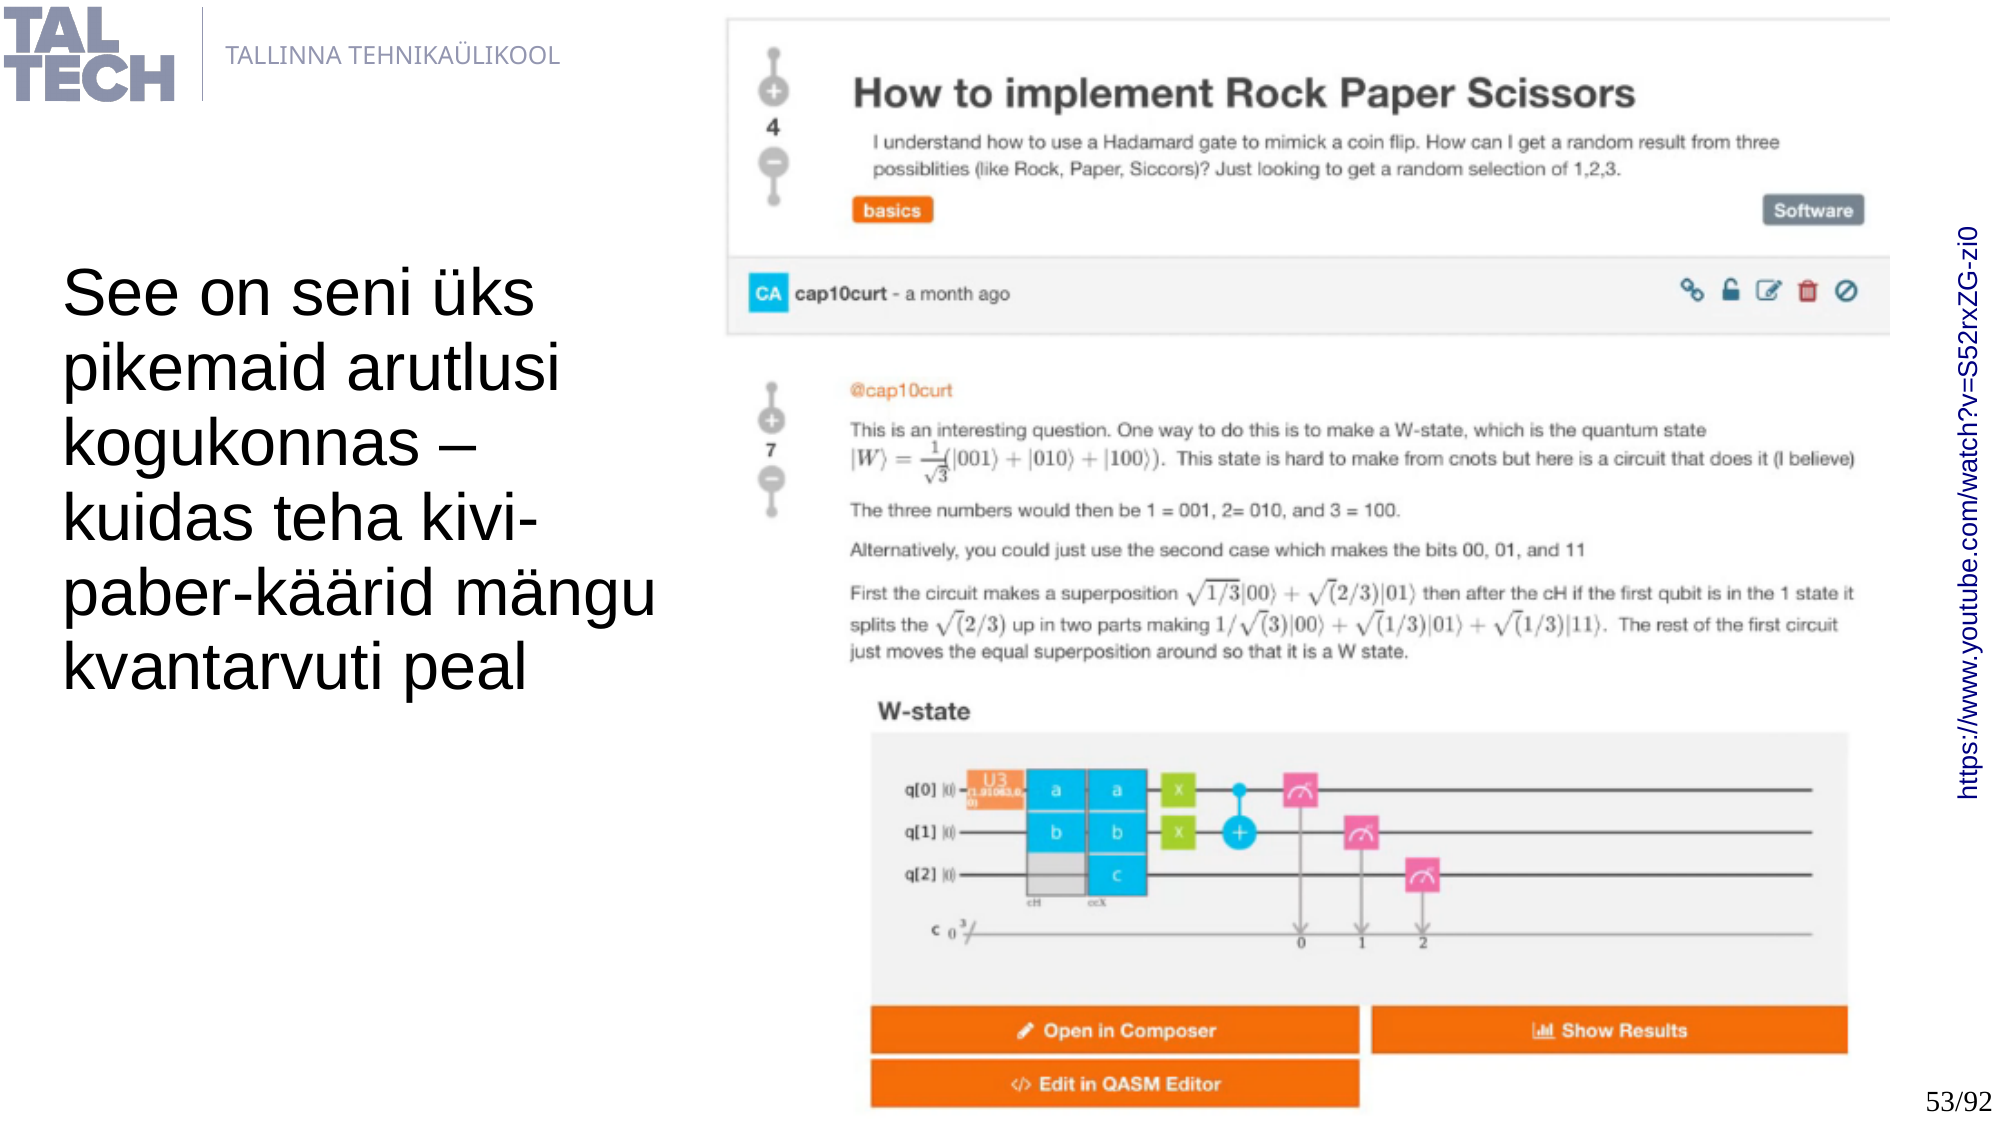

See on seni üks pikemaid arutlusi kogukonnas – kuidas teha kivi-paber-käärid mängu kvantarvuti peal
https://www.youtube.com/watch?v=S52rxZG-zi0
53